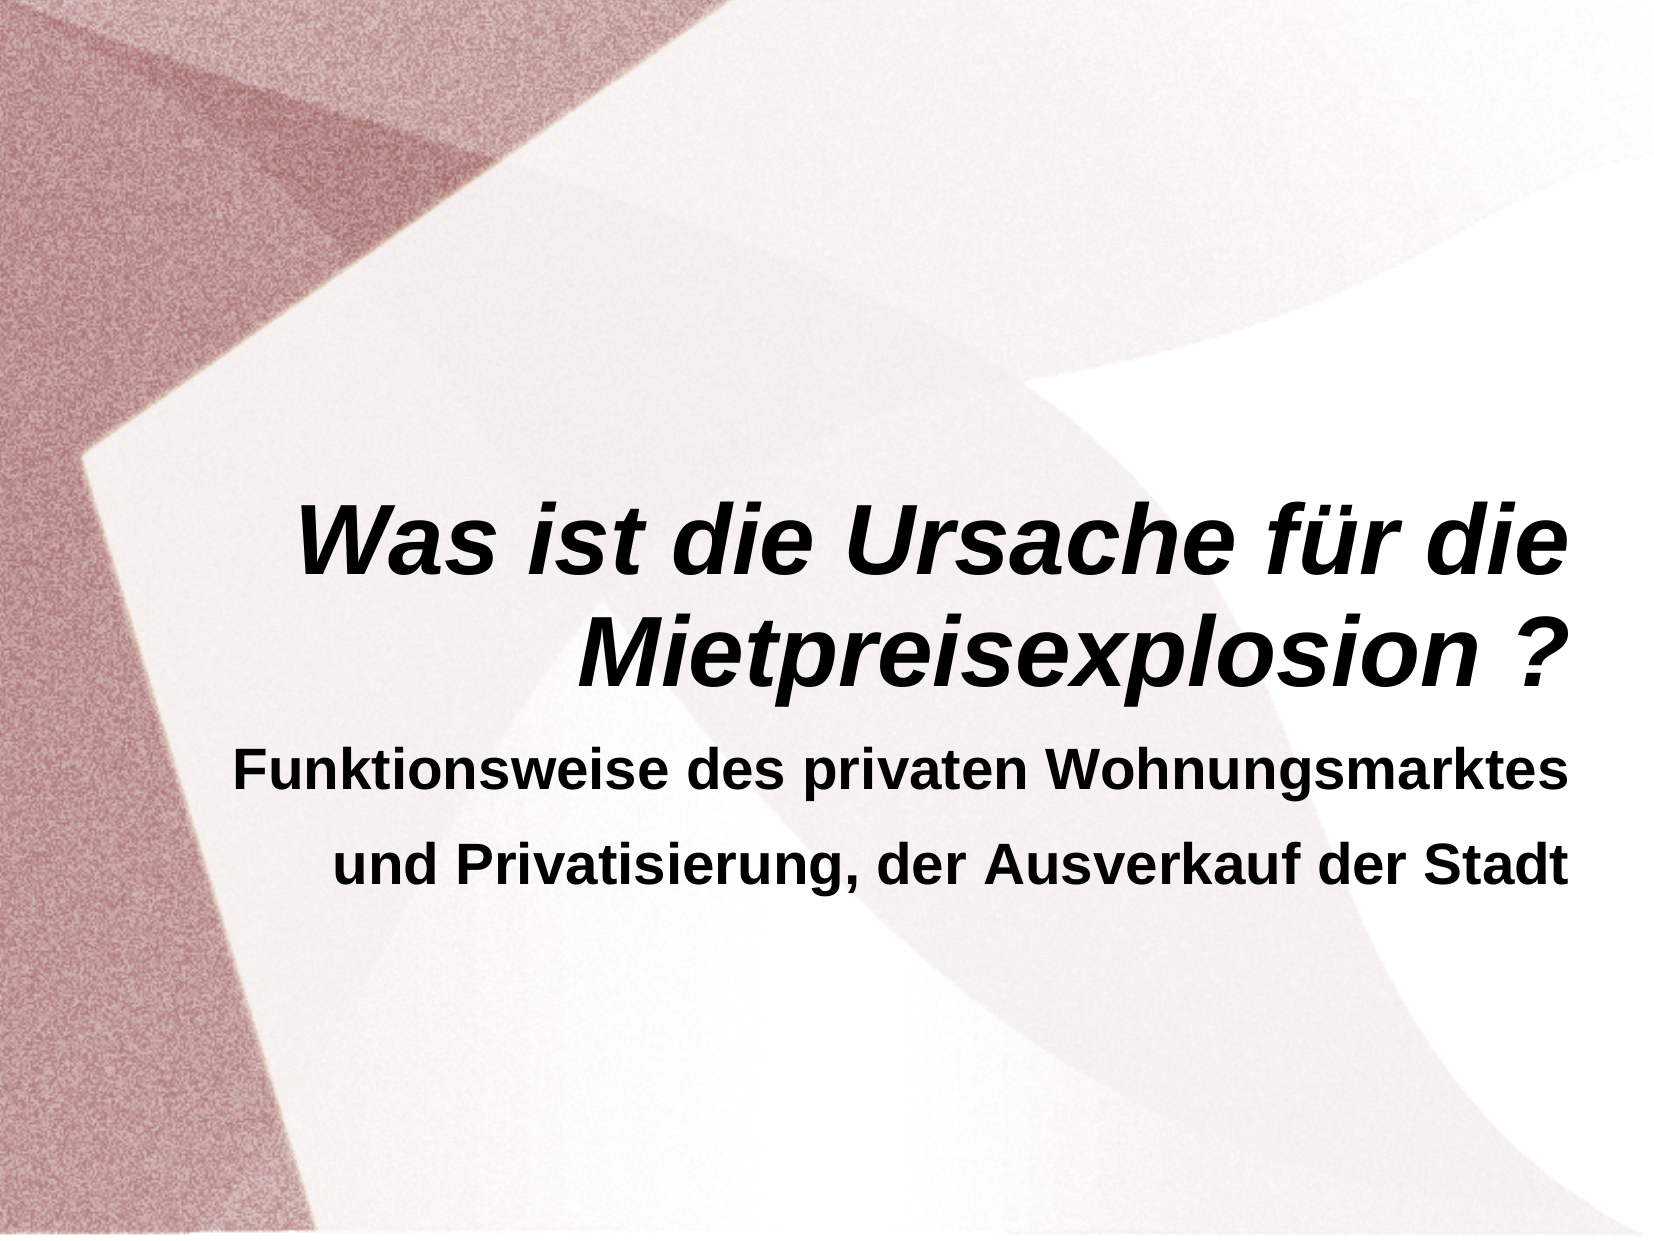

# Was ist die Ursache für die Mietpreisexplosion ?
Funktionsweise des privaten Wohnungsmarktes
und Privatisierung, der Ausverkauf der Stadt